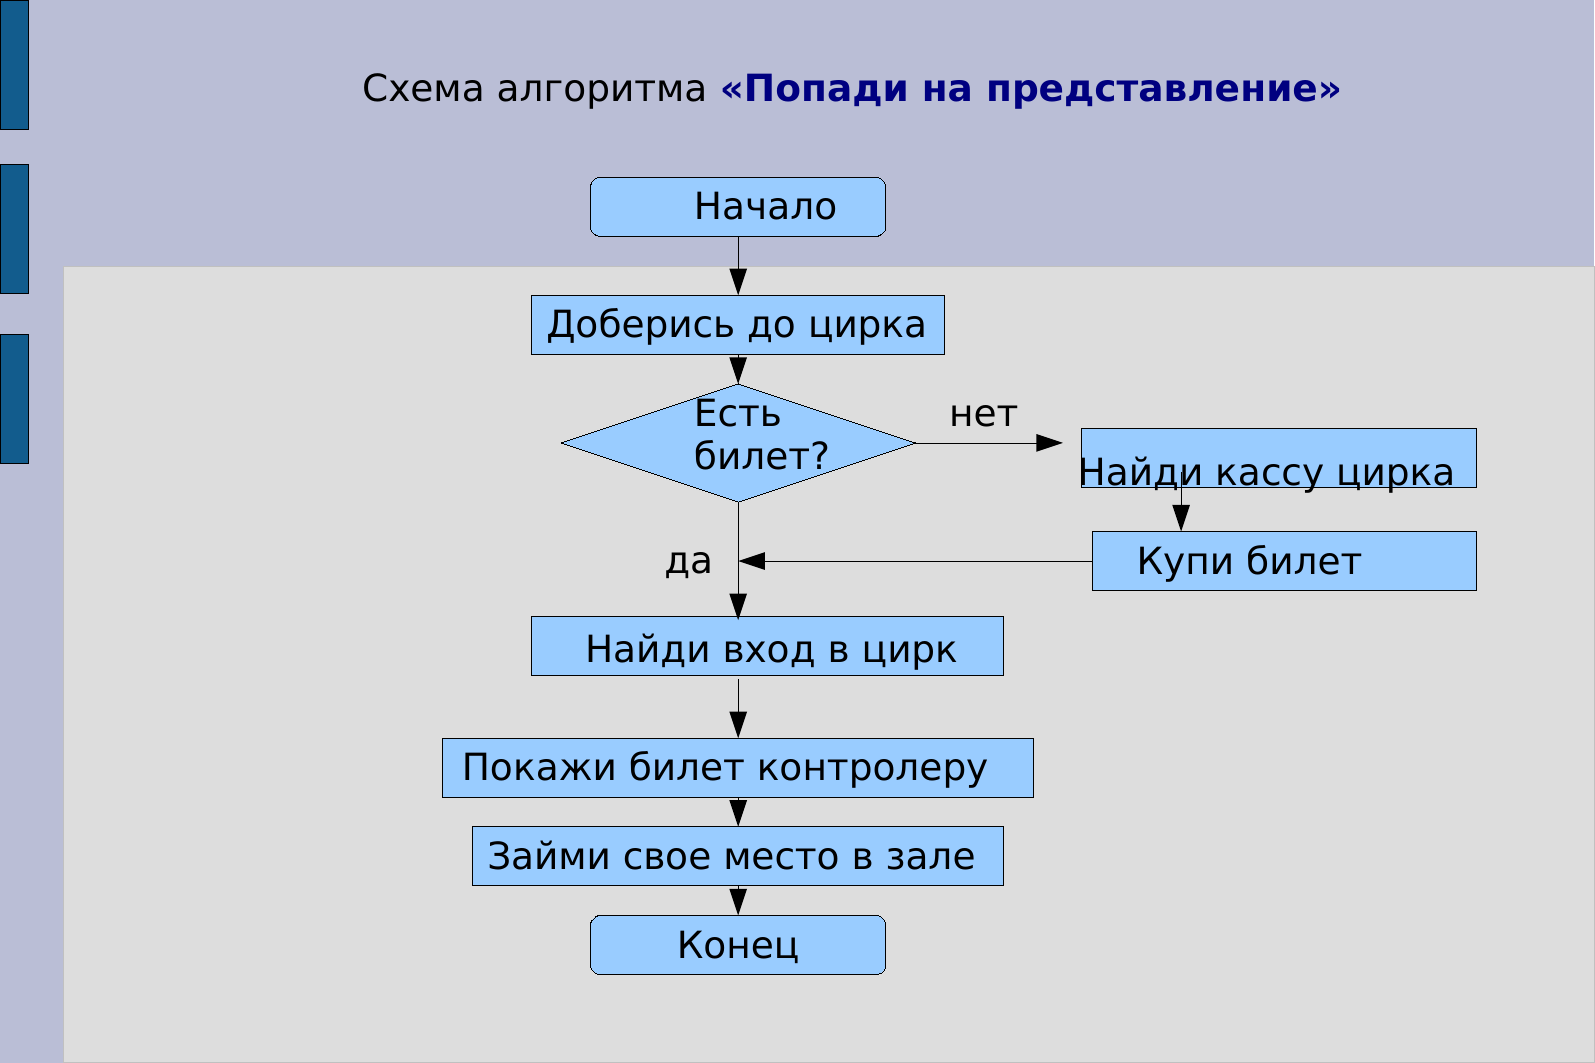

Схема алгоритма «Попади на представление»
Начало
Доберись до цирка
Есть
билет?
нет
Найди кассу цирка
да
Купи билет
Найди вход в цирк
Покажи билет контролеру
Займи свое место в зале
Конец